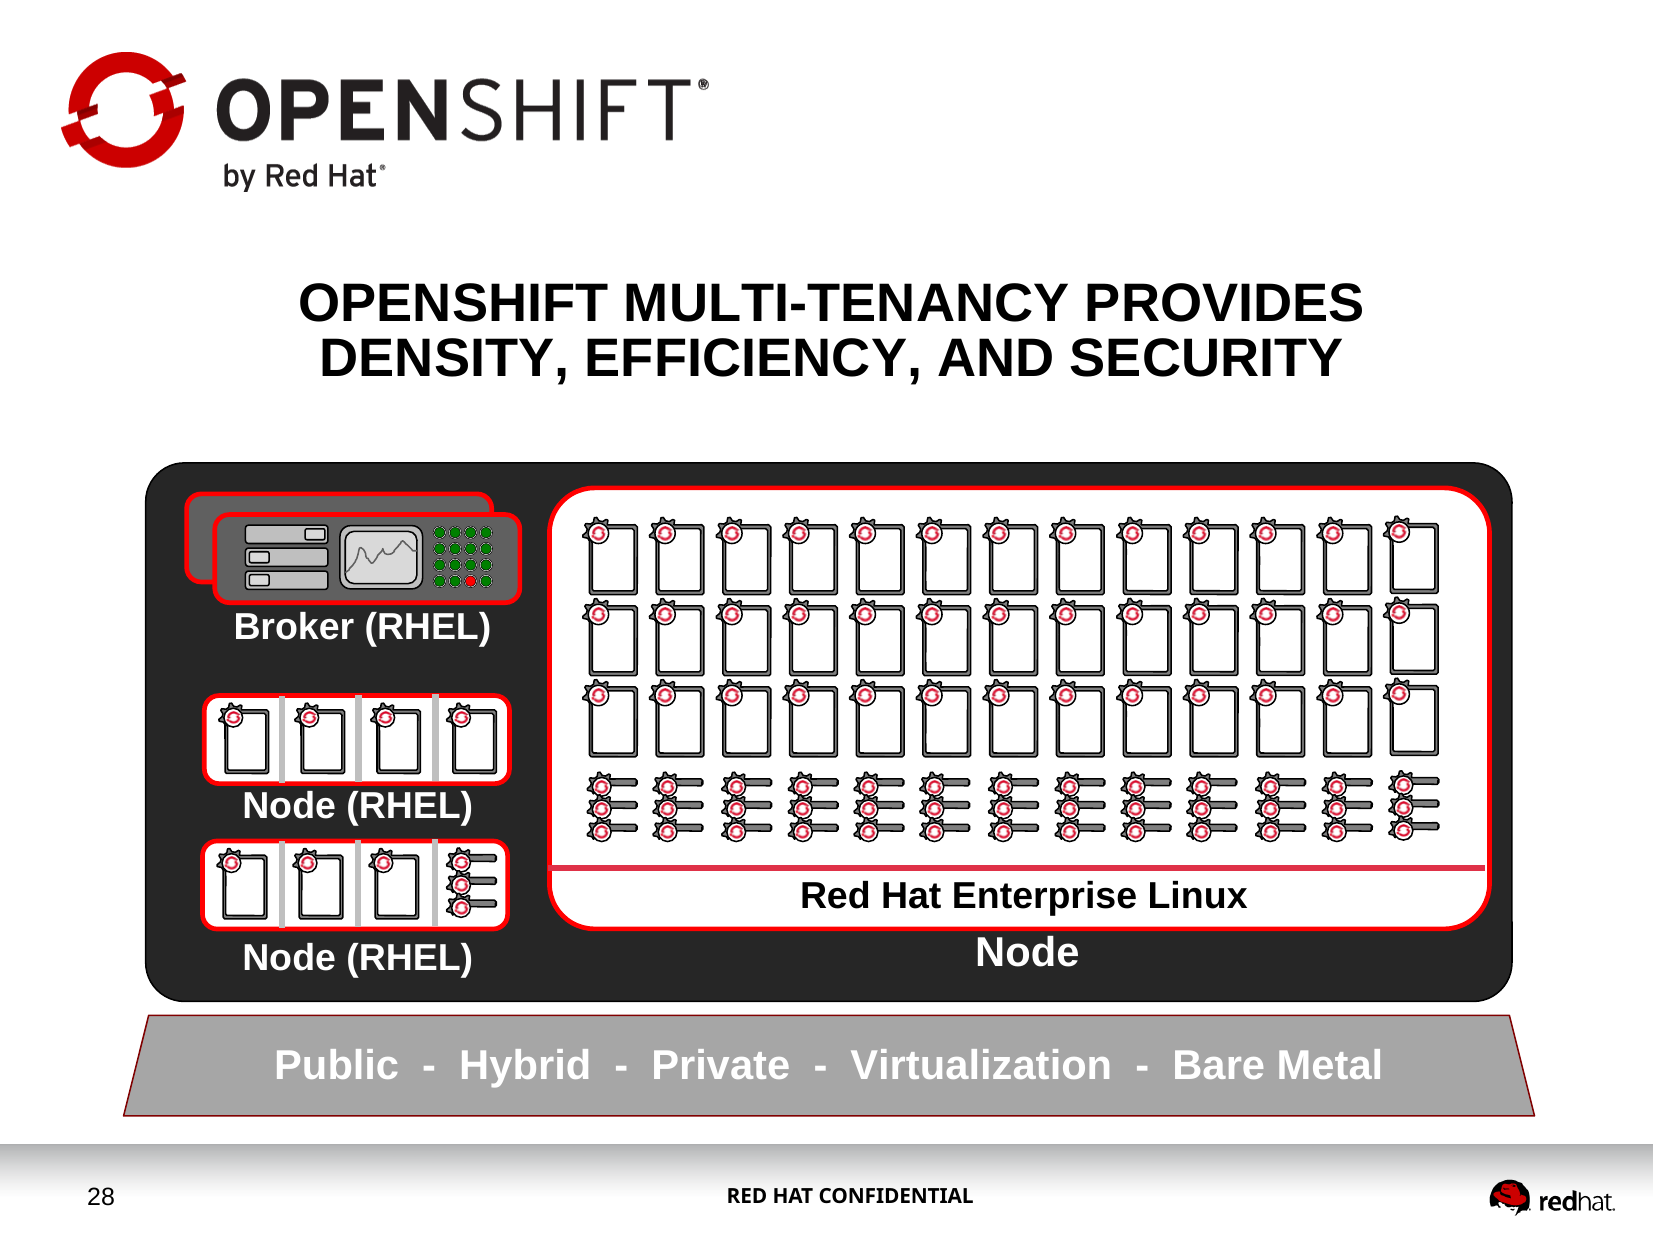

OPENSHIFT MULTI-TENANCY PROVIDES DENSITY, EFFICIENCY, AND SECURITY
RHEL
Broker (RHEL)
Node (RHEL)
Red Hat Enterprise Linux
Node
Node (RHEL)
Public - Hybrid - Private - Virtualization - Bare Metal